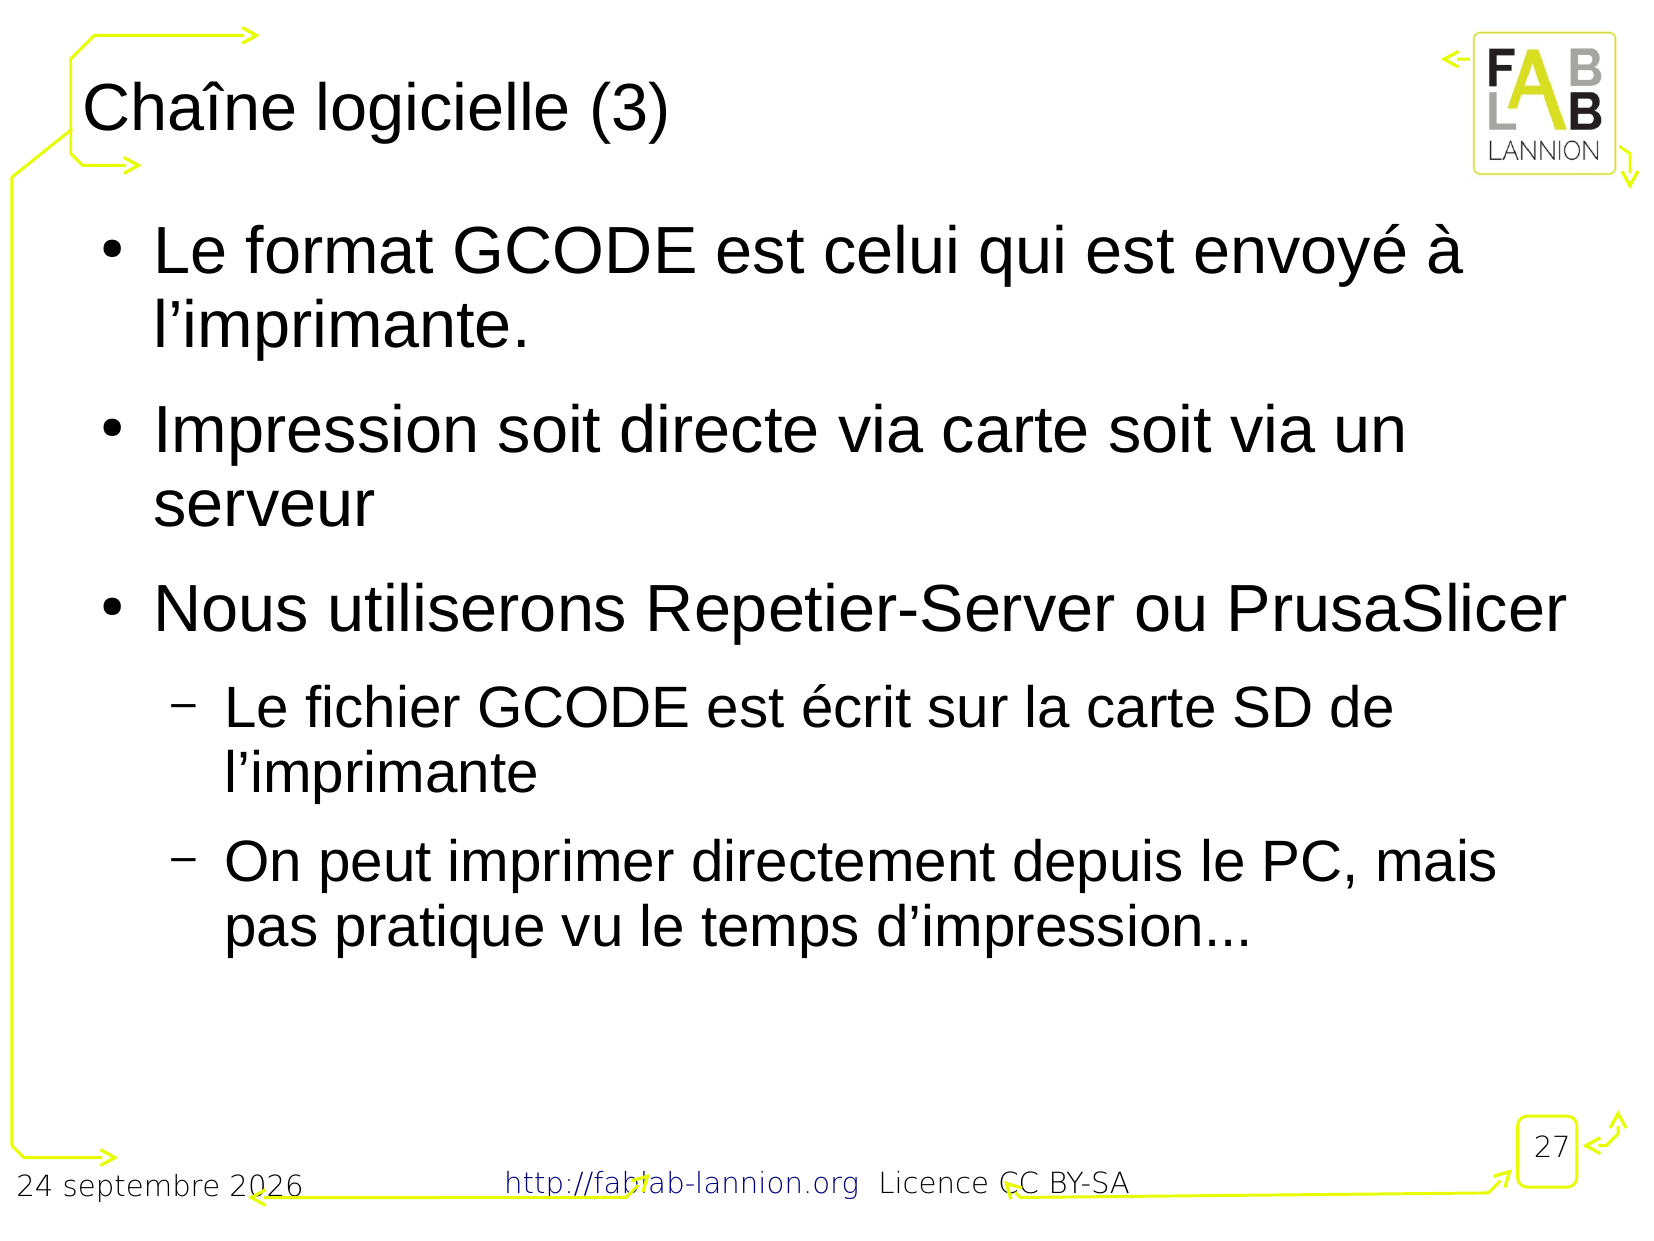

# Chaîne logicielle (3)
Le format GCODE est celui qui est envoyé à l’imprimante.
Impression soit directe via carte soit via un serveur
Nous utiliserons Repetier-Server ou PrusaSlicer
Le fichier GCODE est écrit sur la carte SD de l’imprimante
On peut imprimer directement depuis le PC, mais pas pratique vu le temps d’impression...
27